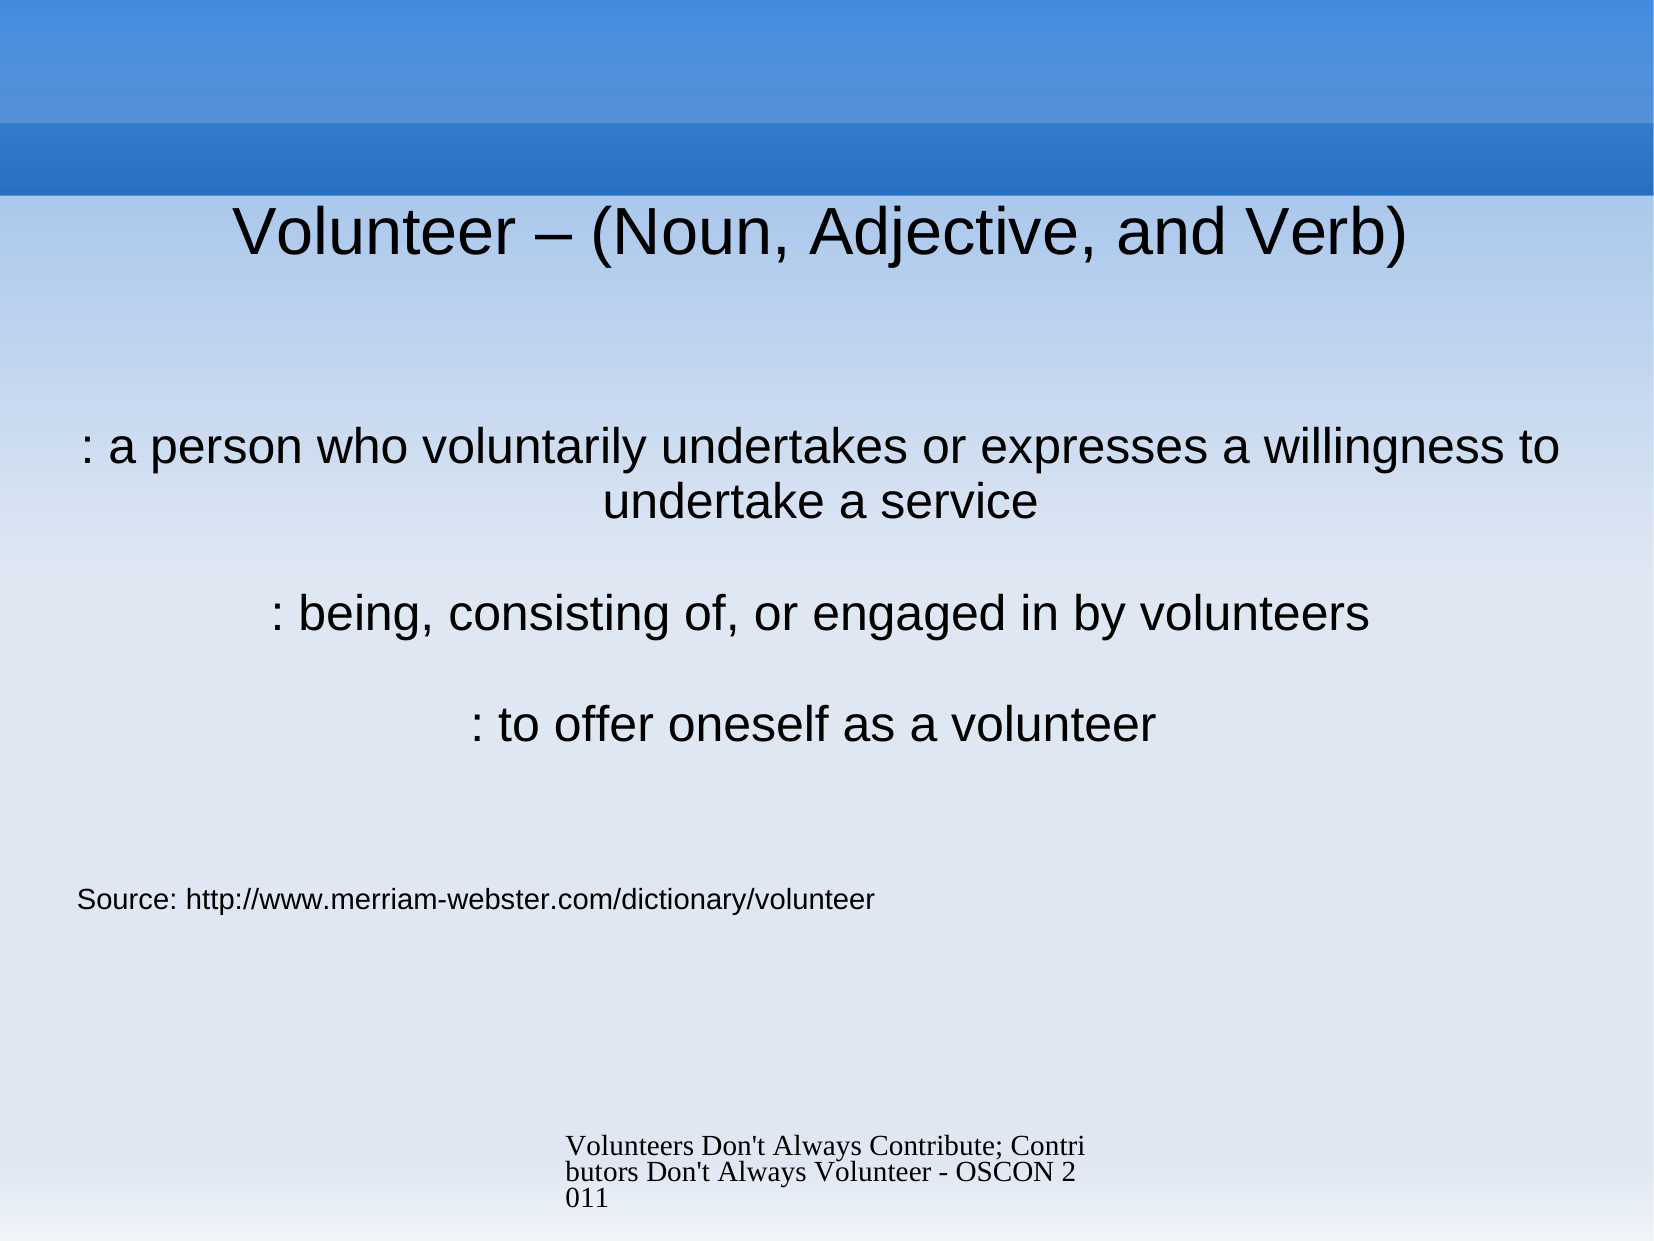

# Volunteer – (Noun, Adjective, and Verb)
: a person who voluntarily undertakes or expresses a willingness to undertake a service
: being, consisting of, or engaged in by volunteers
: to offer oneself as a volunteer
Source: http://www.merriam-webster.com/dictionary/volunteer
Volunteers Don't Always Contribute; Contributors Don't Always Volunteer - OSCON 2011